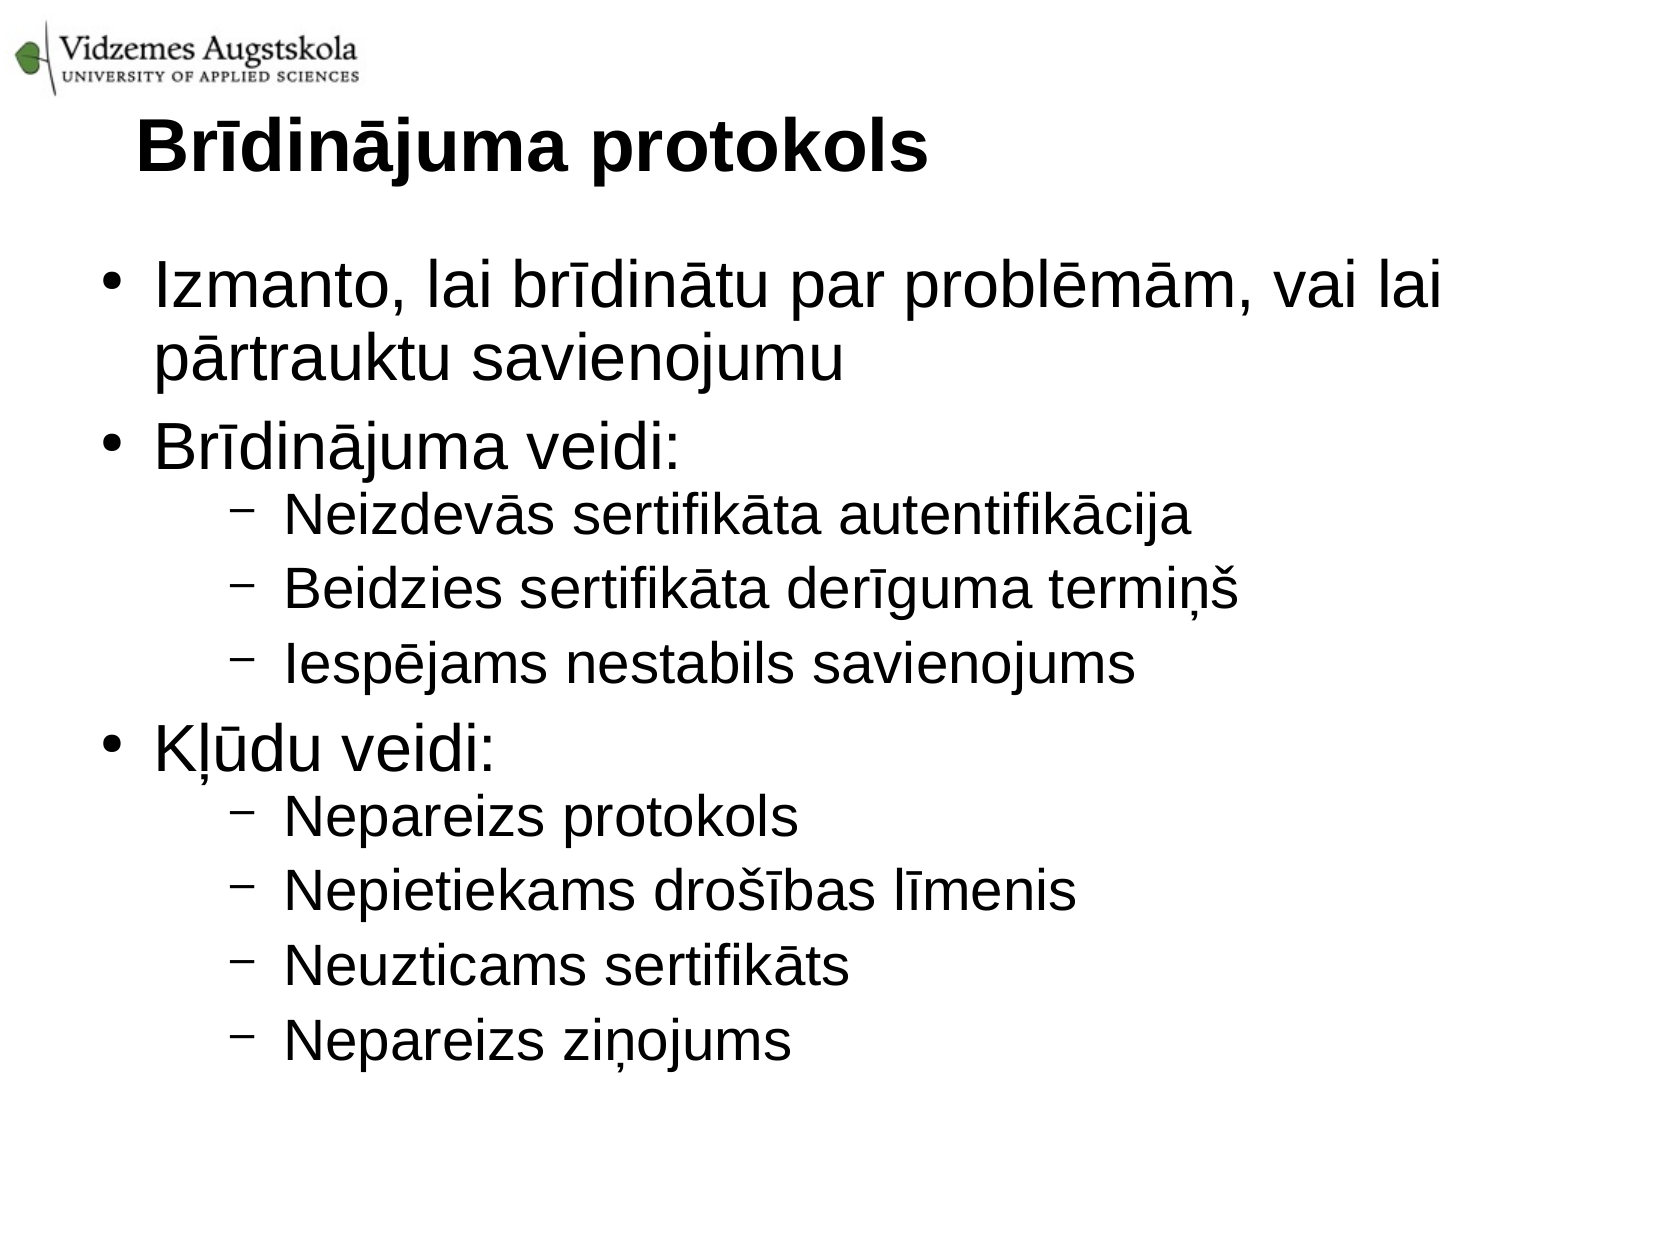

# Brīdinājuma protokols
Izmanto, lai brīdinātu par problēmām, vai lai pārtrauktu savienojumu
Brīdinājuma veidi:
Neizdevās sertifikāta autentifikācija
Beidzies sertifikāta derīguma termiņš
Iespējams nestabils savienojums
Kļūdu veidi:
Nepareizs protokols
Nepietiekams drošības līmenis
Neuzticams sertifikāts
Nepareizs ziņojums